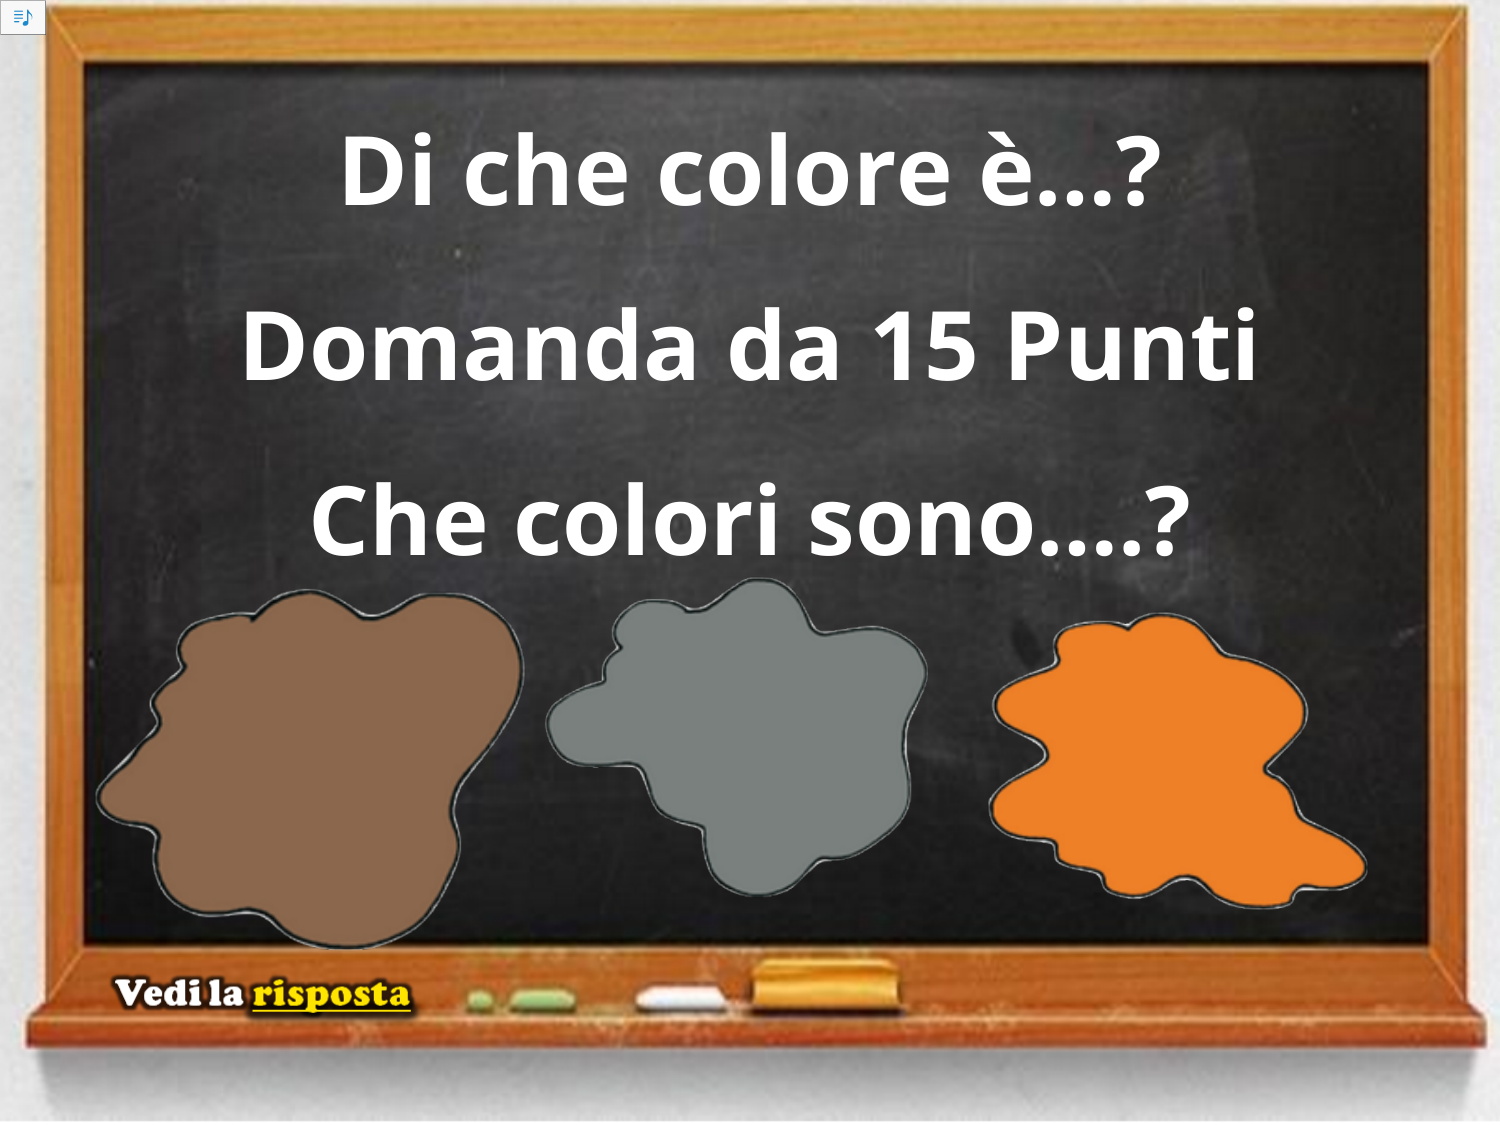

Di che colore è…?
Domanda da 15 Punti
Che colori sono….?